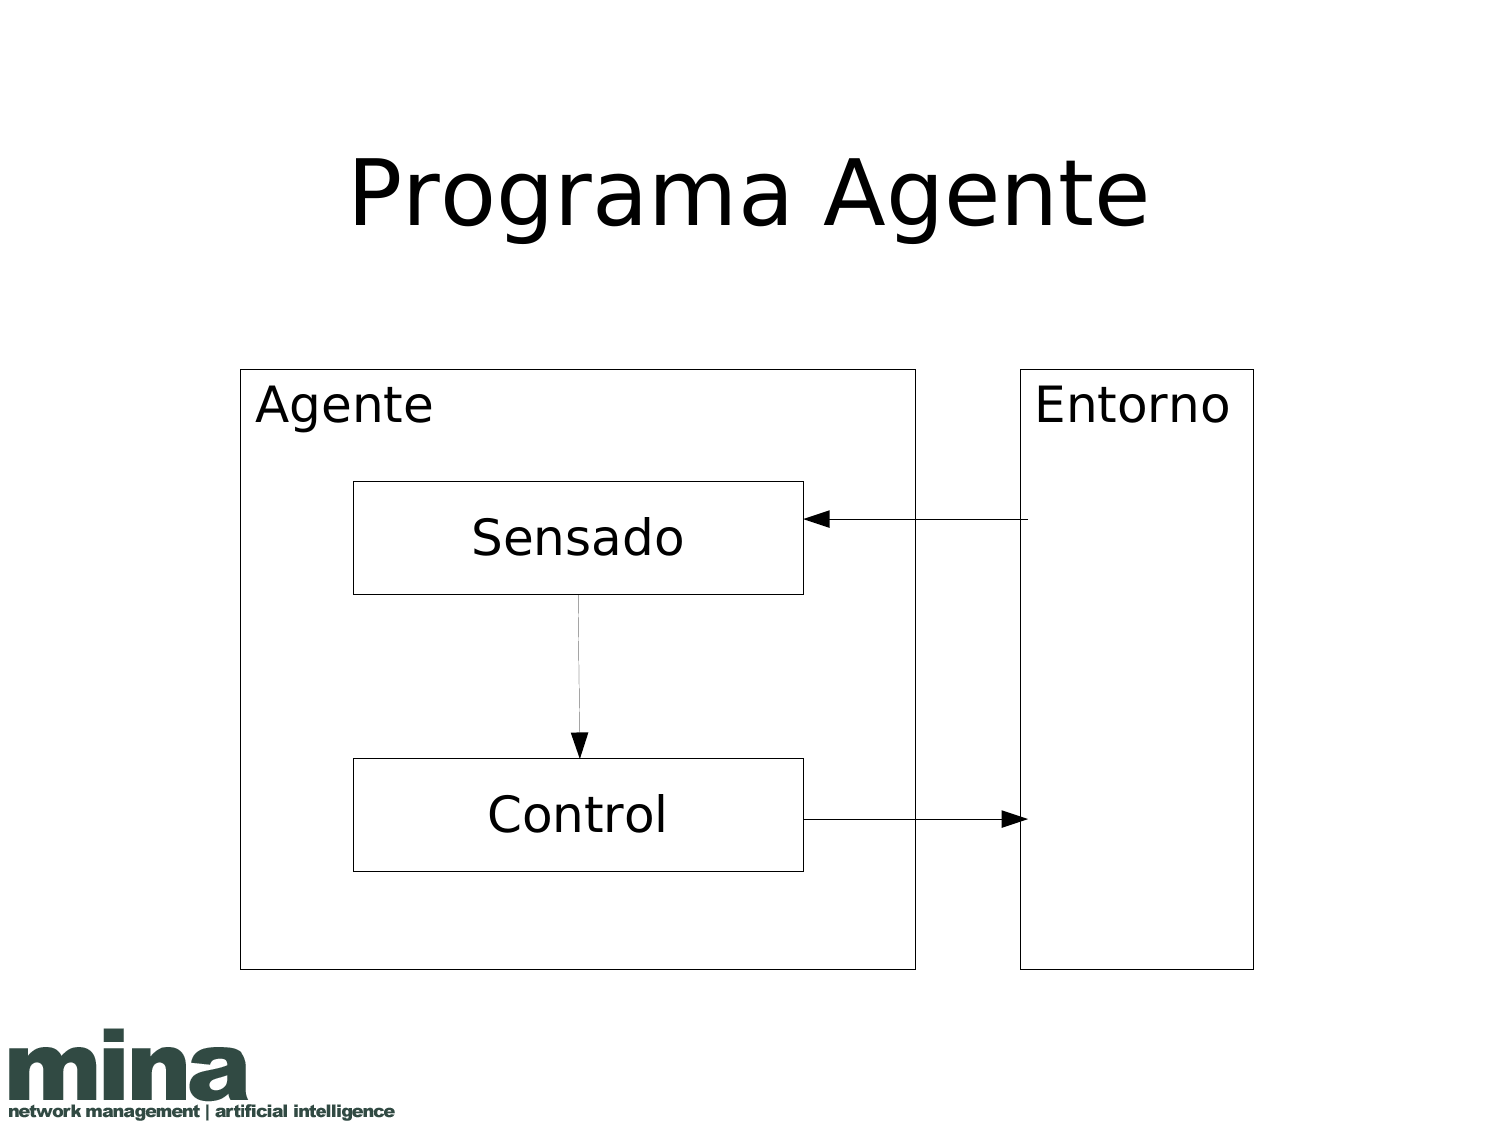

# Programa Agente
Agente
Entorno
Sensado
Control